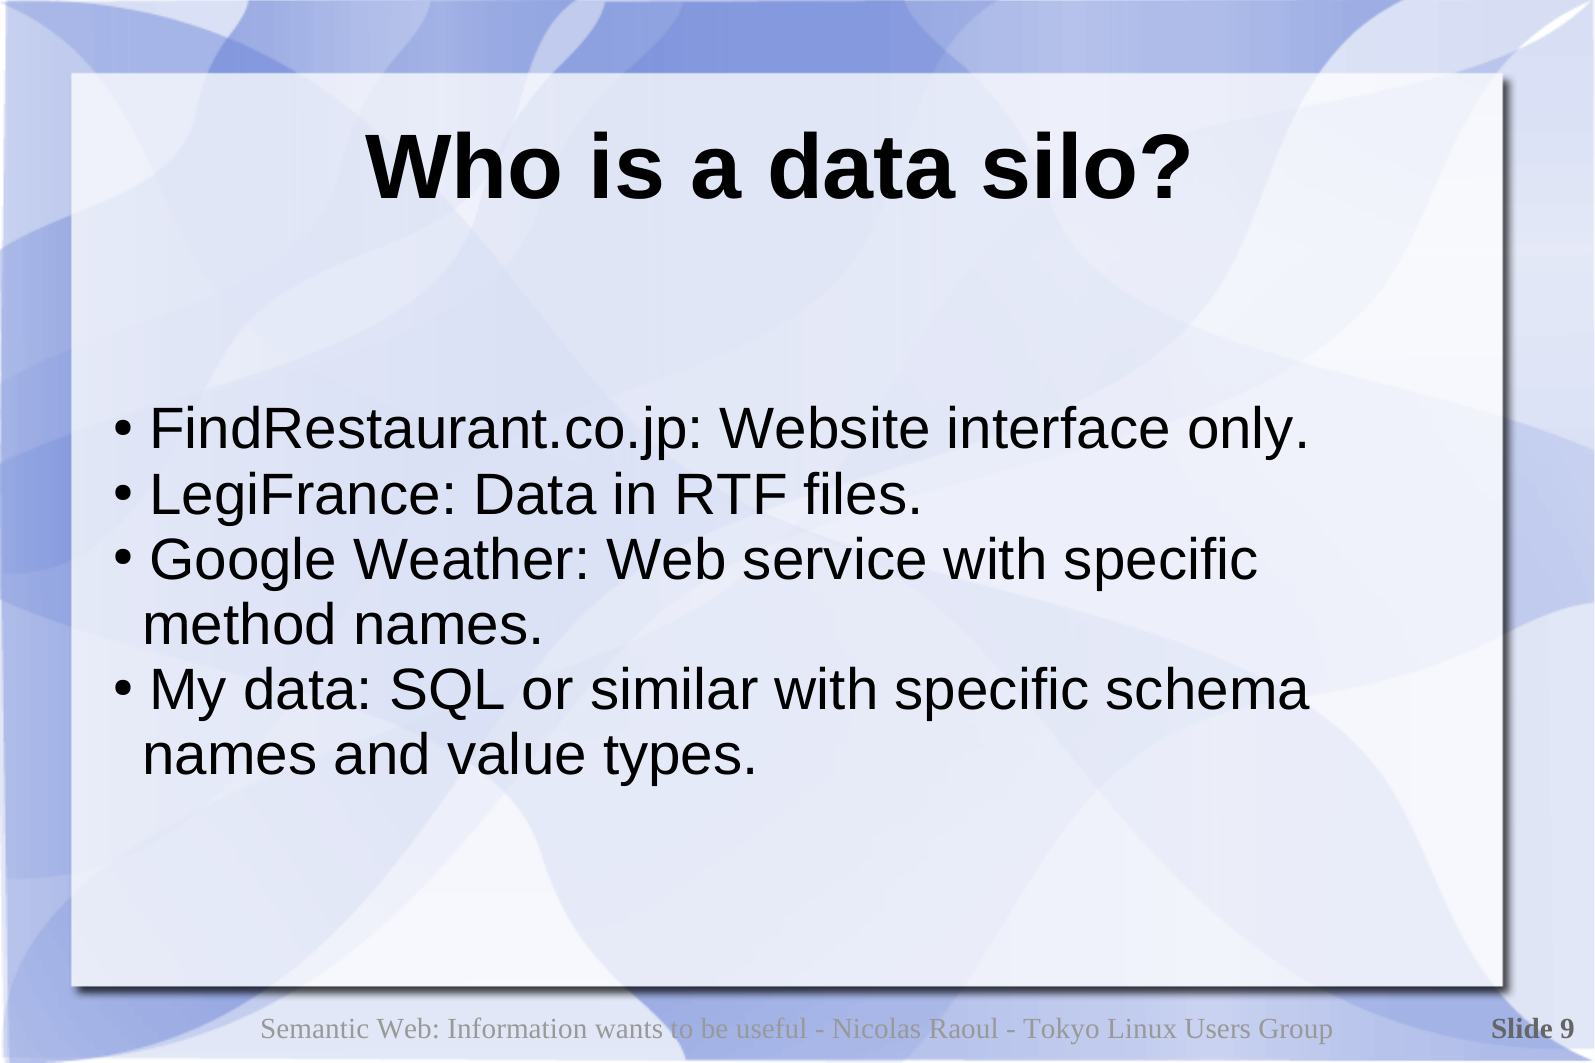

# Who is a data silo?
 FindRestaurant.co.jp: Website interface only.
 LegiFrance: Data in RTF files.
 Google Weather: Web service with specific method names.
 My data: SQL or similar with specific schema names and value types.
Semantic Web: Information wants to be useful - Nicolas Raoul - Tokyo Linux Users Group
9